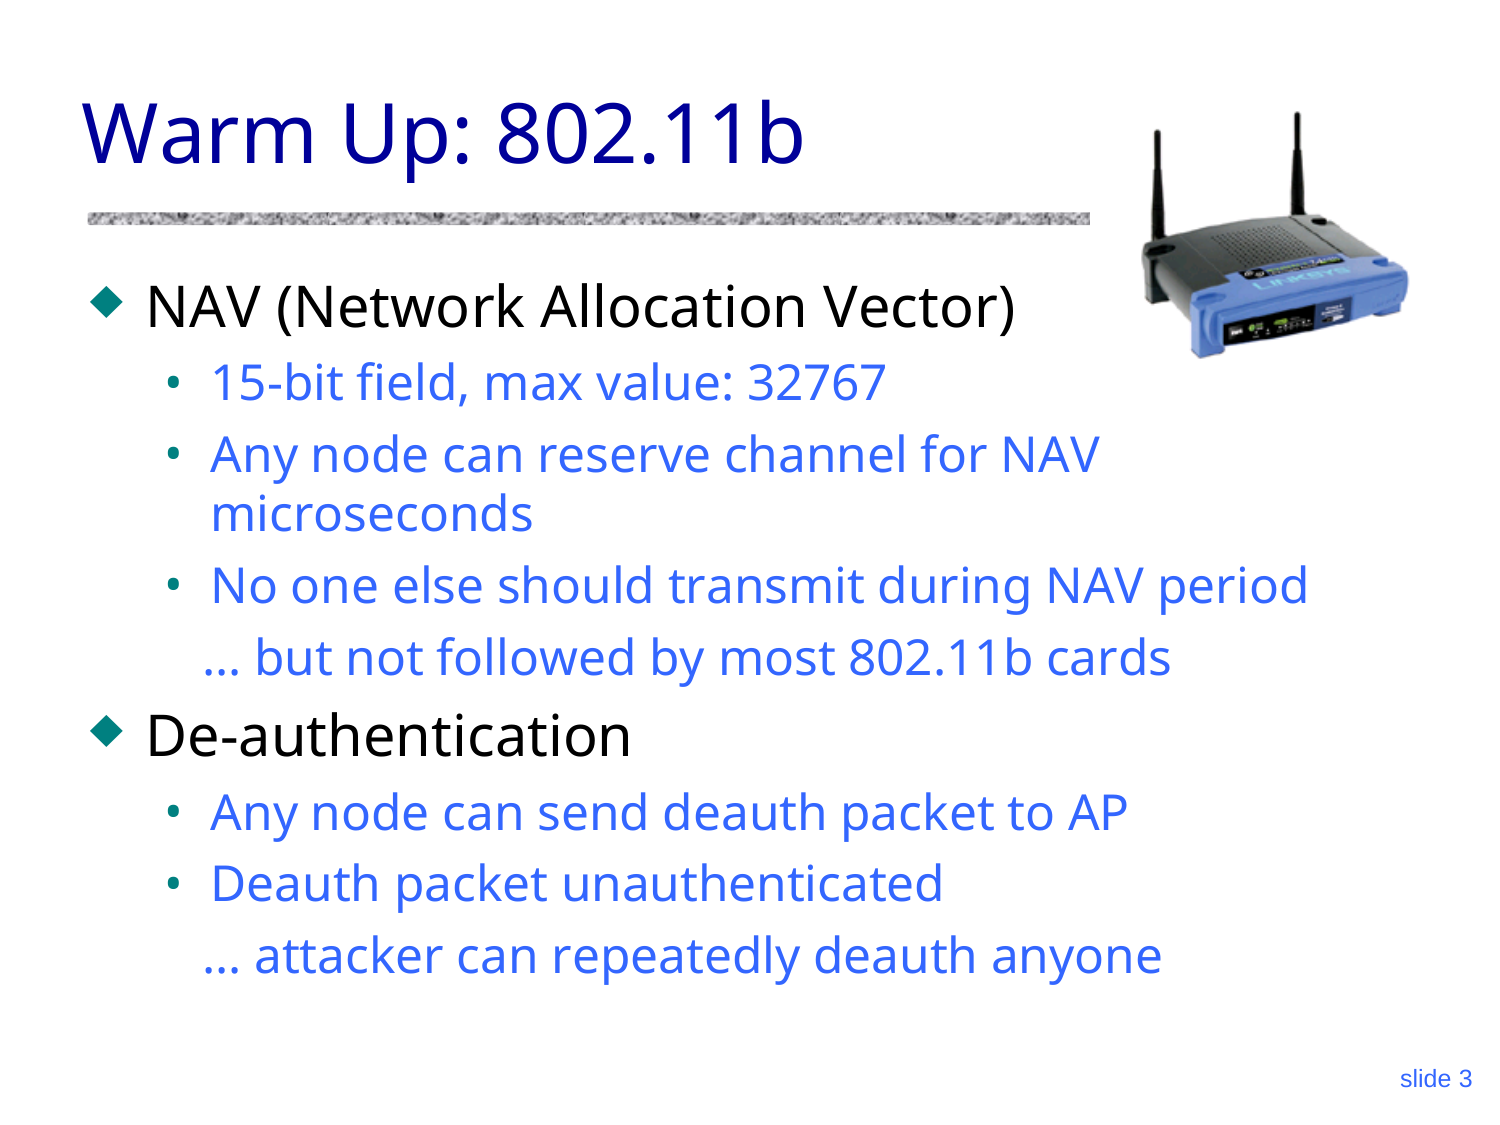

# Warm Up: 802.11b
NAV (Network Allocation Vector)
15-bit field, max value: 32767
Any node can reserve channel for NAV microseconds
No one else should transmit during NAV period
 … but not followed by most 802.11b cards
De-authentication
Any node can send deauth packet to AP
Deauth packet unauthenticated
 … attacker can repeatedly deauth anyone
slide 3